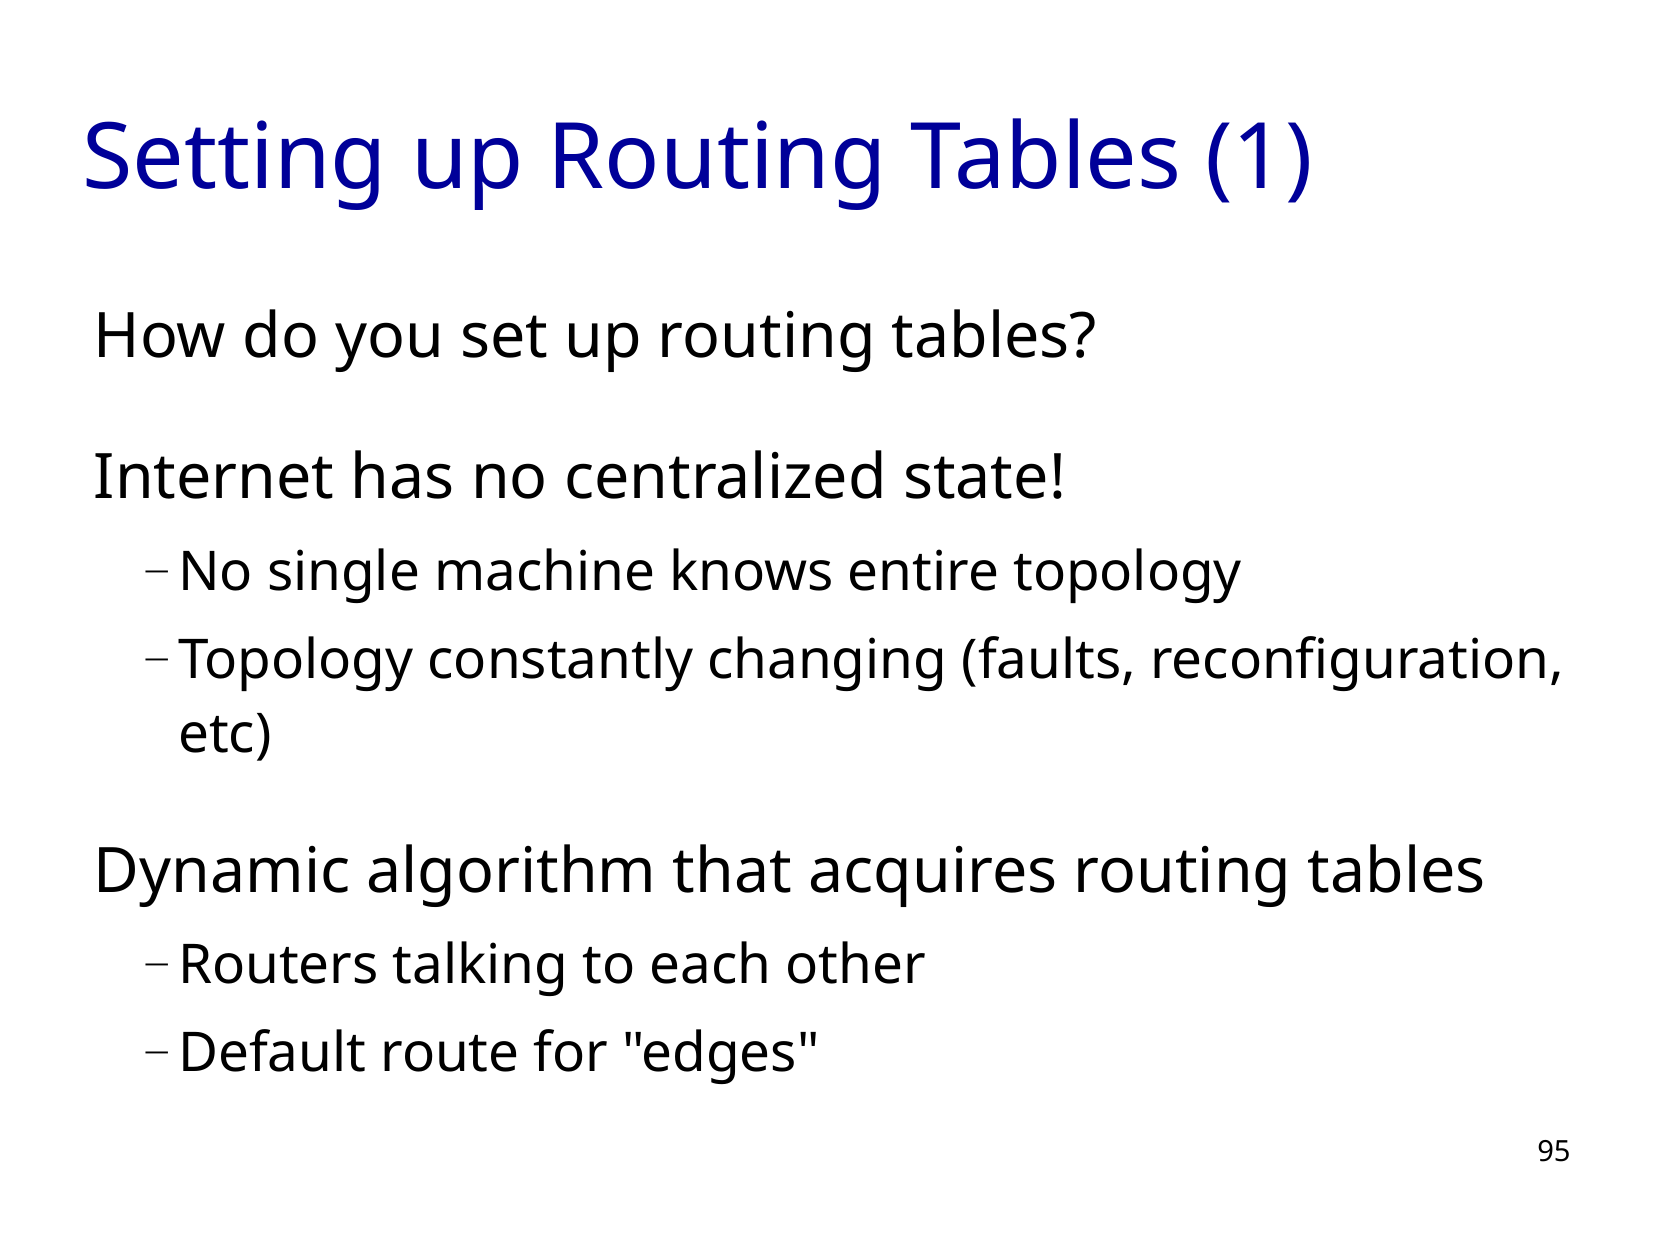

# Setting up Routing Tables (1)
How do you set up routing tables?
Internet has no centralized state!
No single machine knows entire topology
Topology constantly changing (faults, reconfiguration, etc)
Dynamic algorithm that acquires routing tables
Routers talking to each other
Default route for "edges"
95